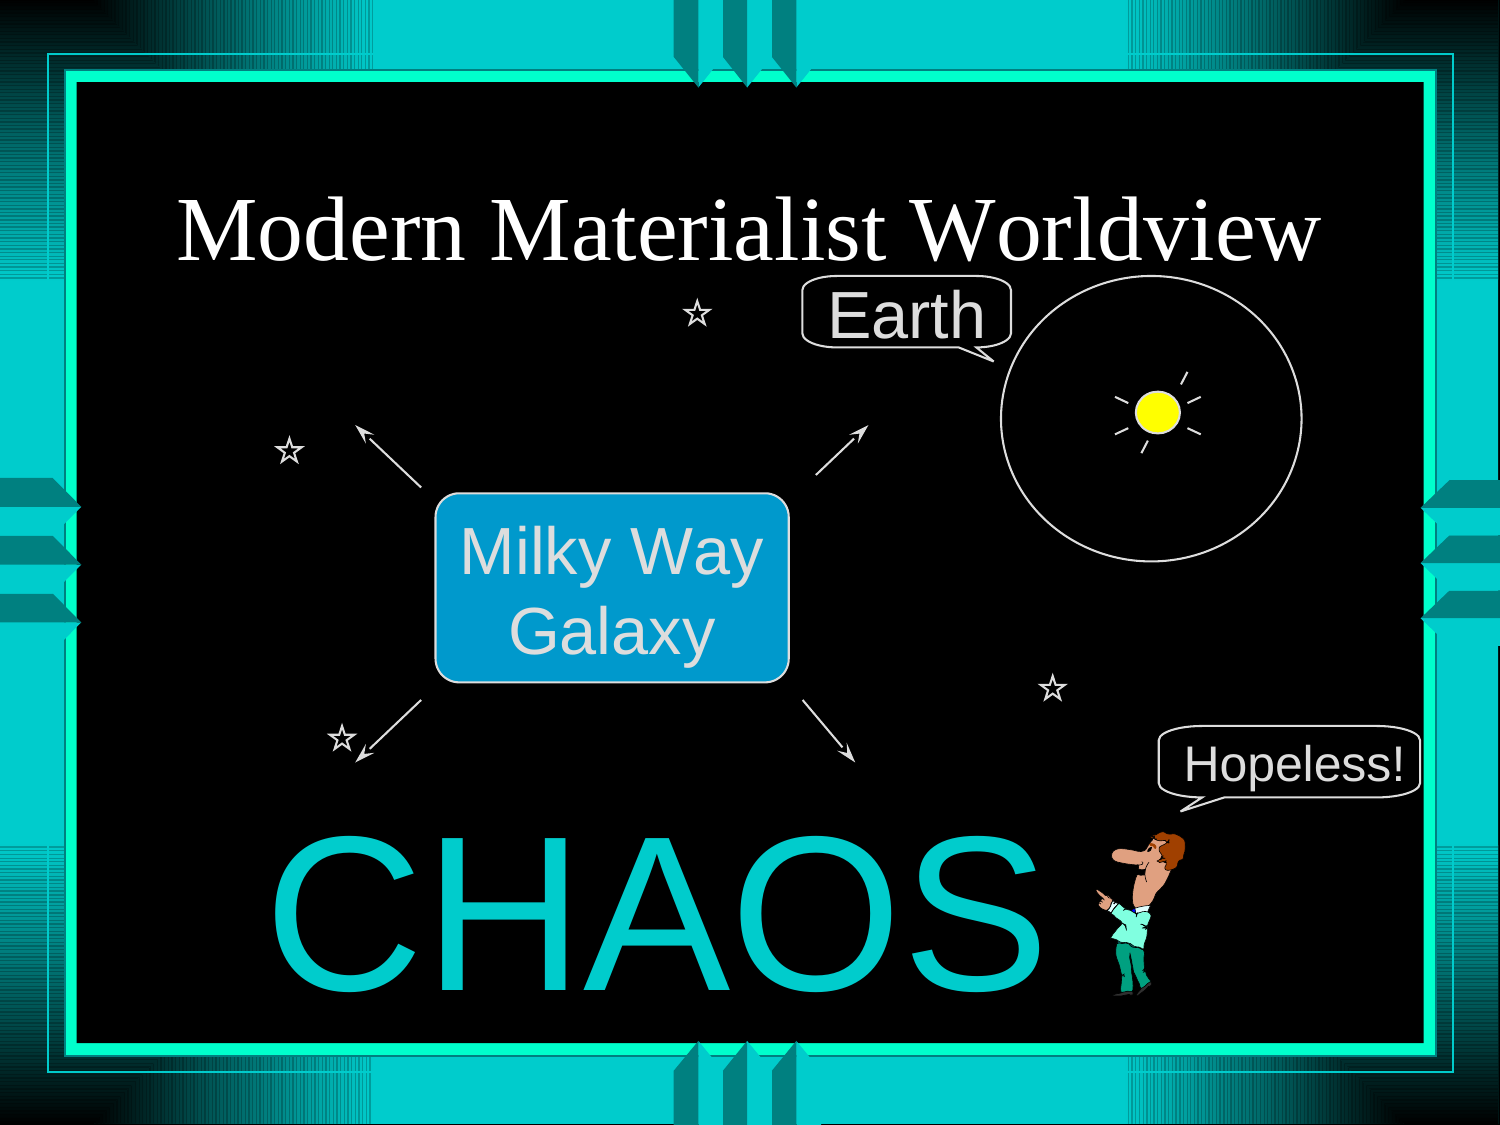

# Modern Materialist Worldview
Earth
Milky Way
Galaxy
Hopeless!
CHAOS